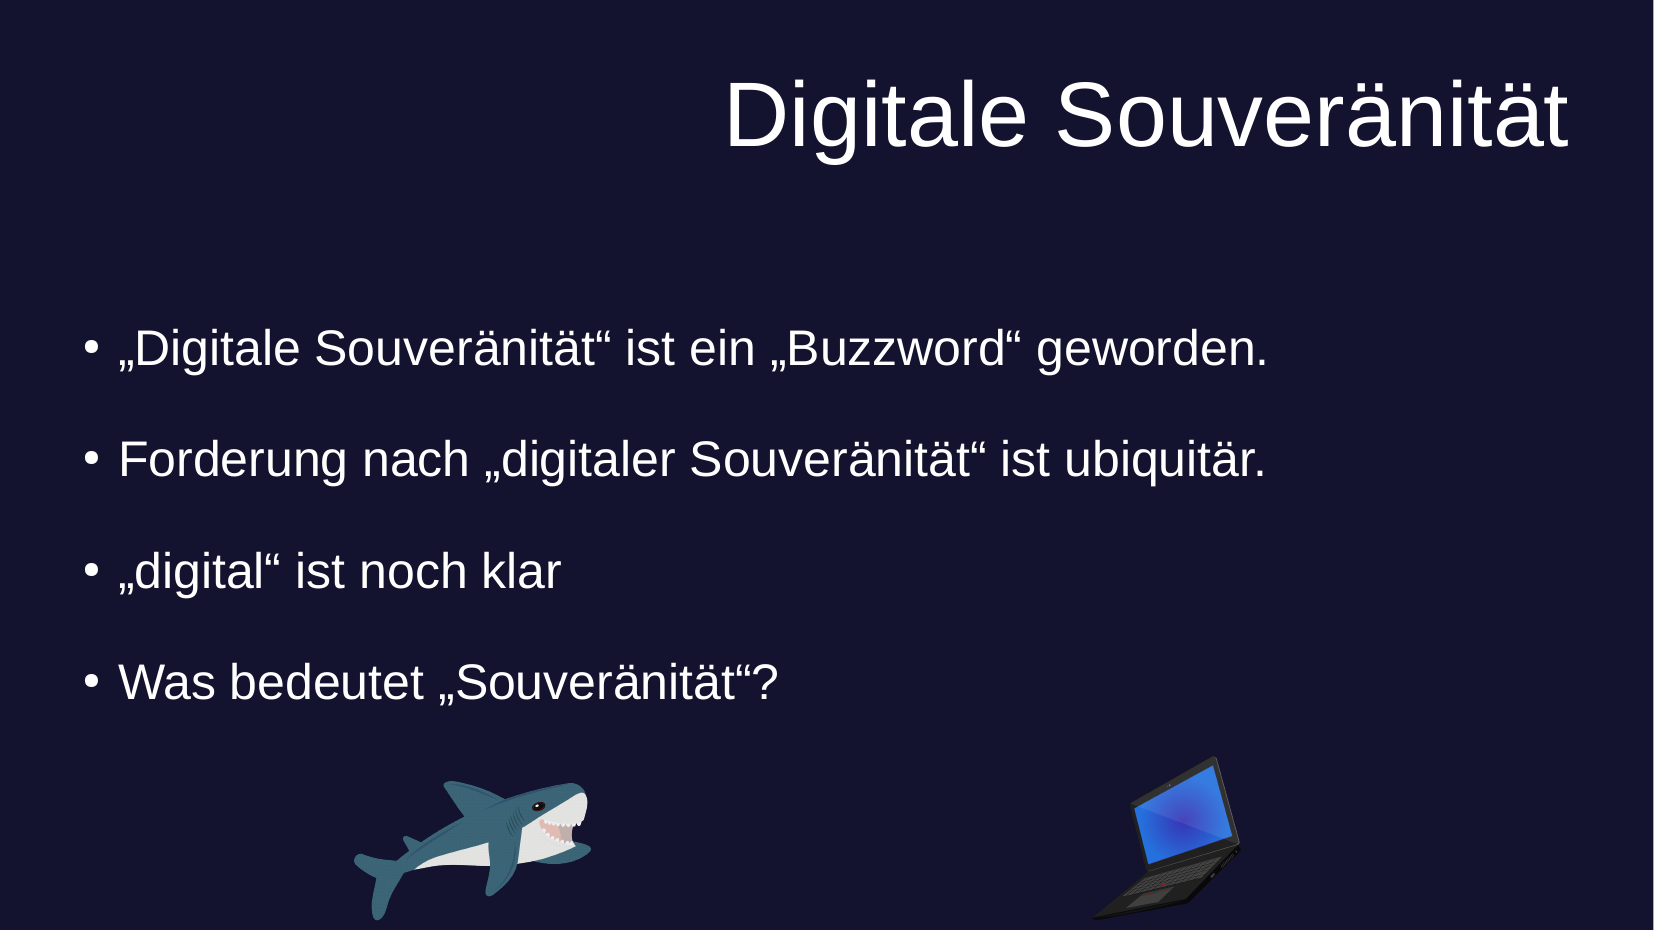

# Digitale Souveränität
„Digitale Souveränität“ ist ein „Buzzword“ geworden.
Forderung nach „digitaler Souveränität“ ist ubiquitär.
„digital“ ist noch klar
Was bedeutet „Souveränität“?